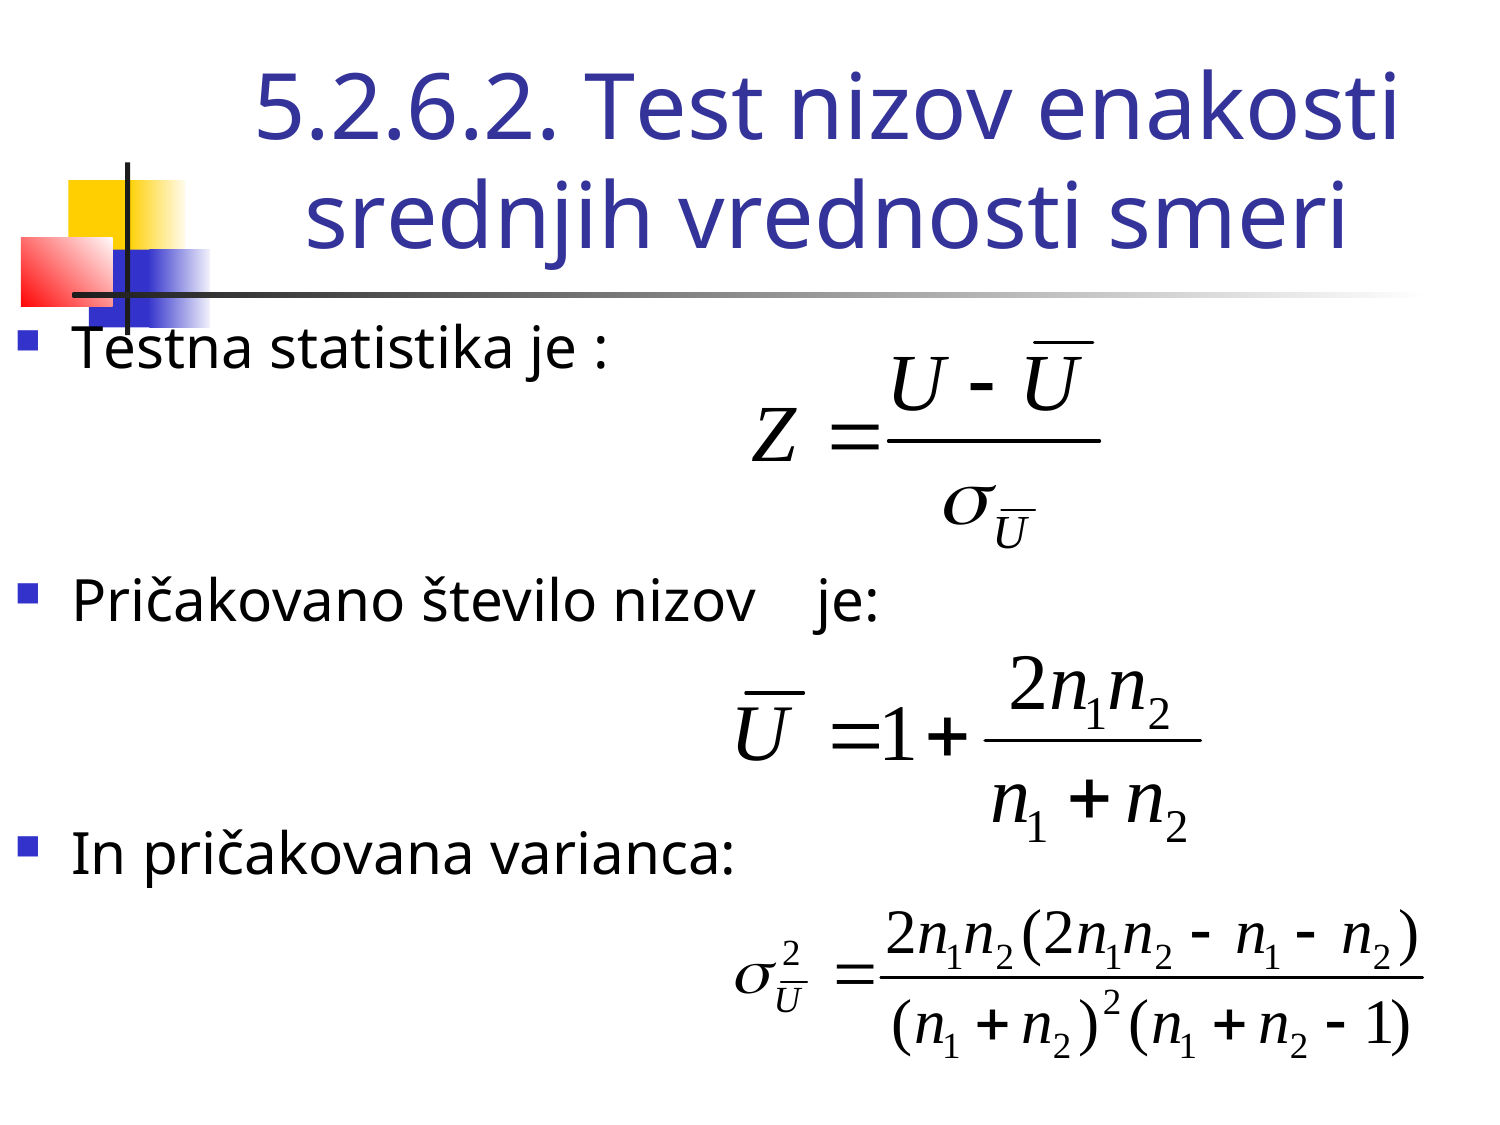

# 5.2.6.2. Test nizov enakosti srednjih vrednosti smeri
Testna statistika je :
Pričakovano število nizov je:
In pričakovana varianca: